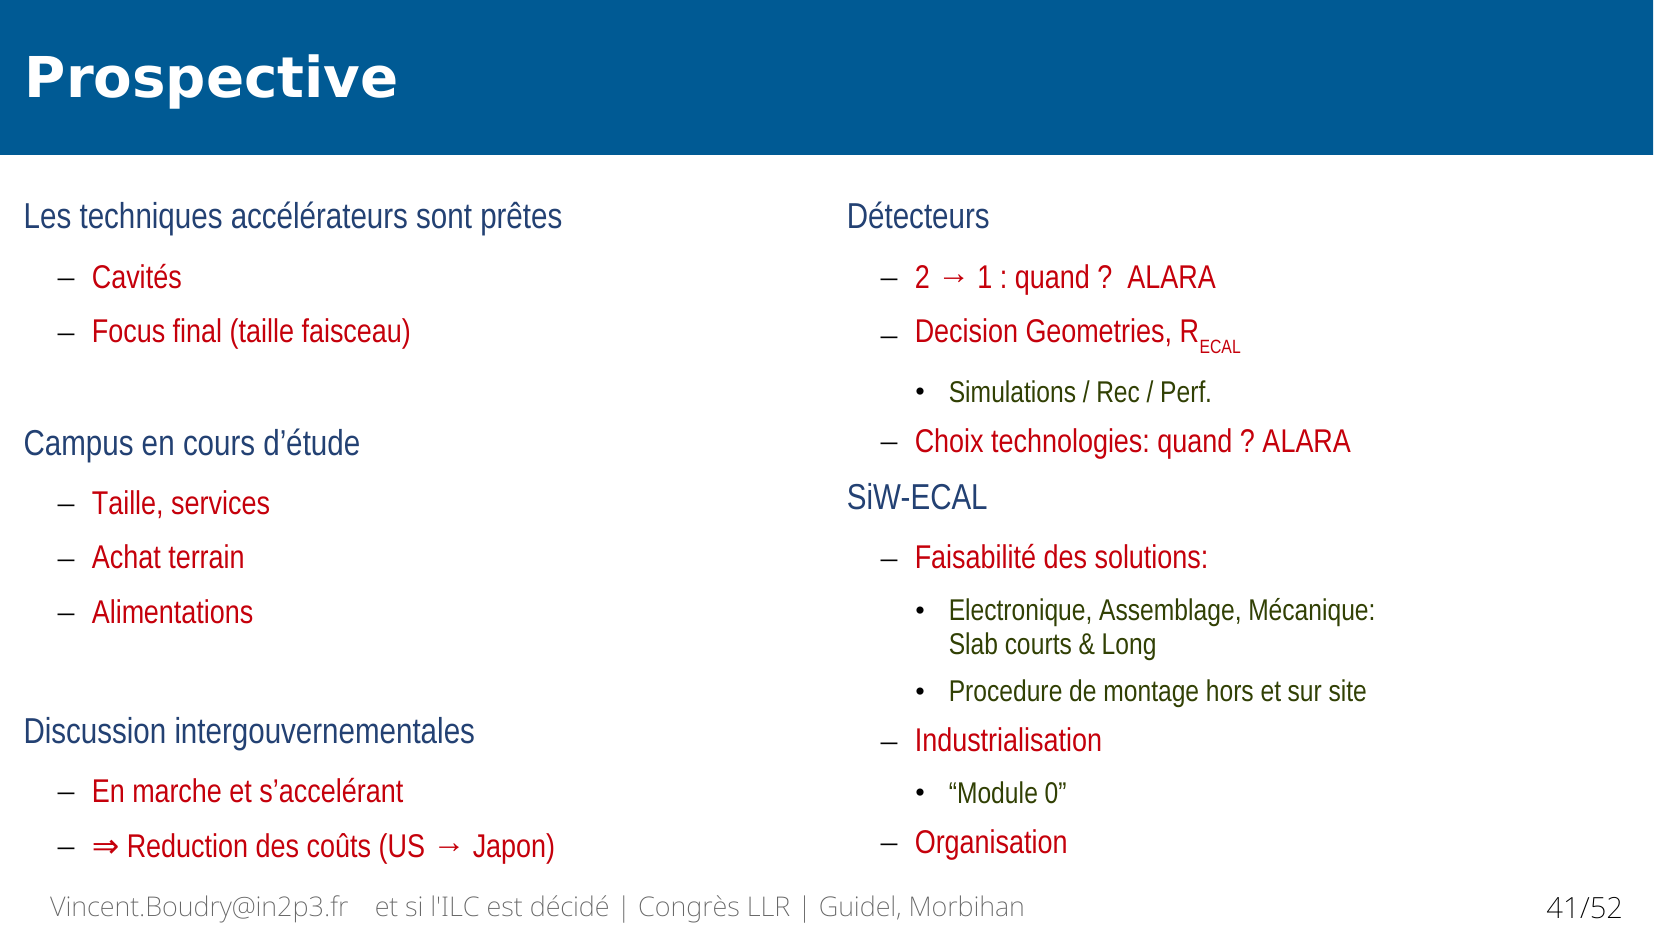

# Prospective
Les techniques accélérateurs sont prêtes
Cavités
Focus final (taille faisceau)
Campus en cours d’étude
Taille, services
Achat terrain
Alimentations
Discussion intergouvernementales
En marche et s’accelérant
⇒ Reduction des coûts (US → Japon)
Détecteurs
2 → 1 : quand ? ALARA
Decision Geometries, RECAL
Simulations / Rec / Perf.
Choix technologies: quand ? ALARA
SiW-ECAL
Faisabilité des solutions:
Electronique, Assemblage, Mécanique:
Slab courts & Long
Procedure de montage hors et sur site
Industrialisation
“Module 0”
Organisation
et si l'ILC est décidé | Congrès LLR | Guidel, Morbihan
41